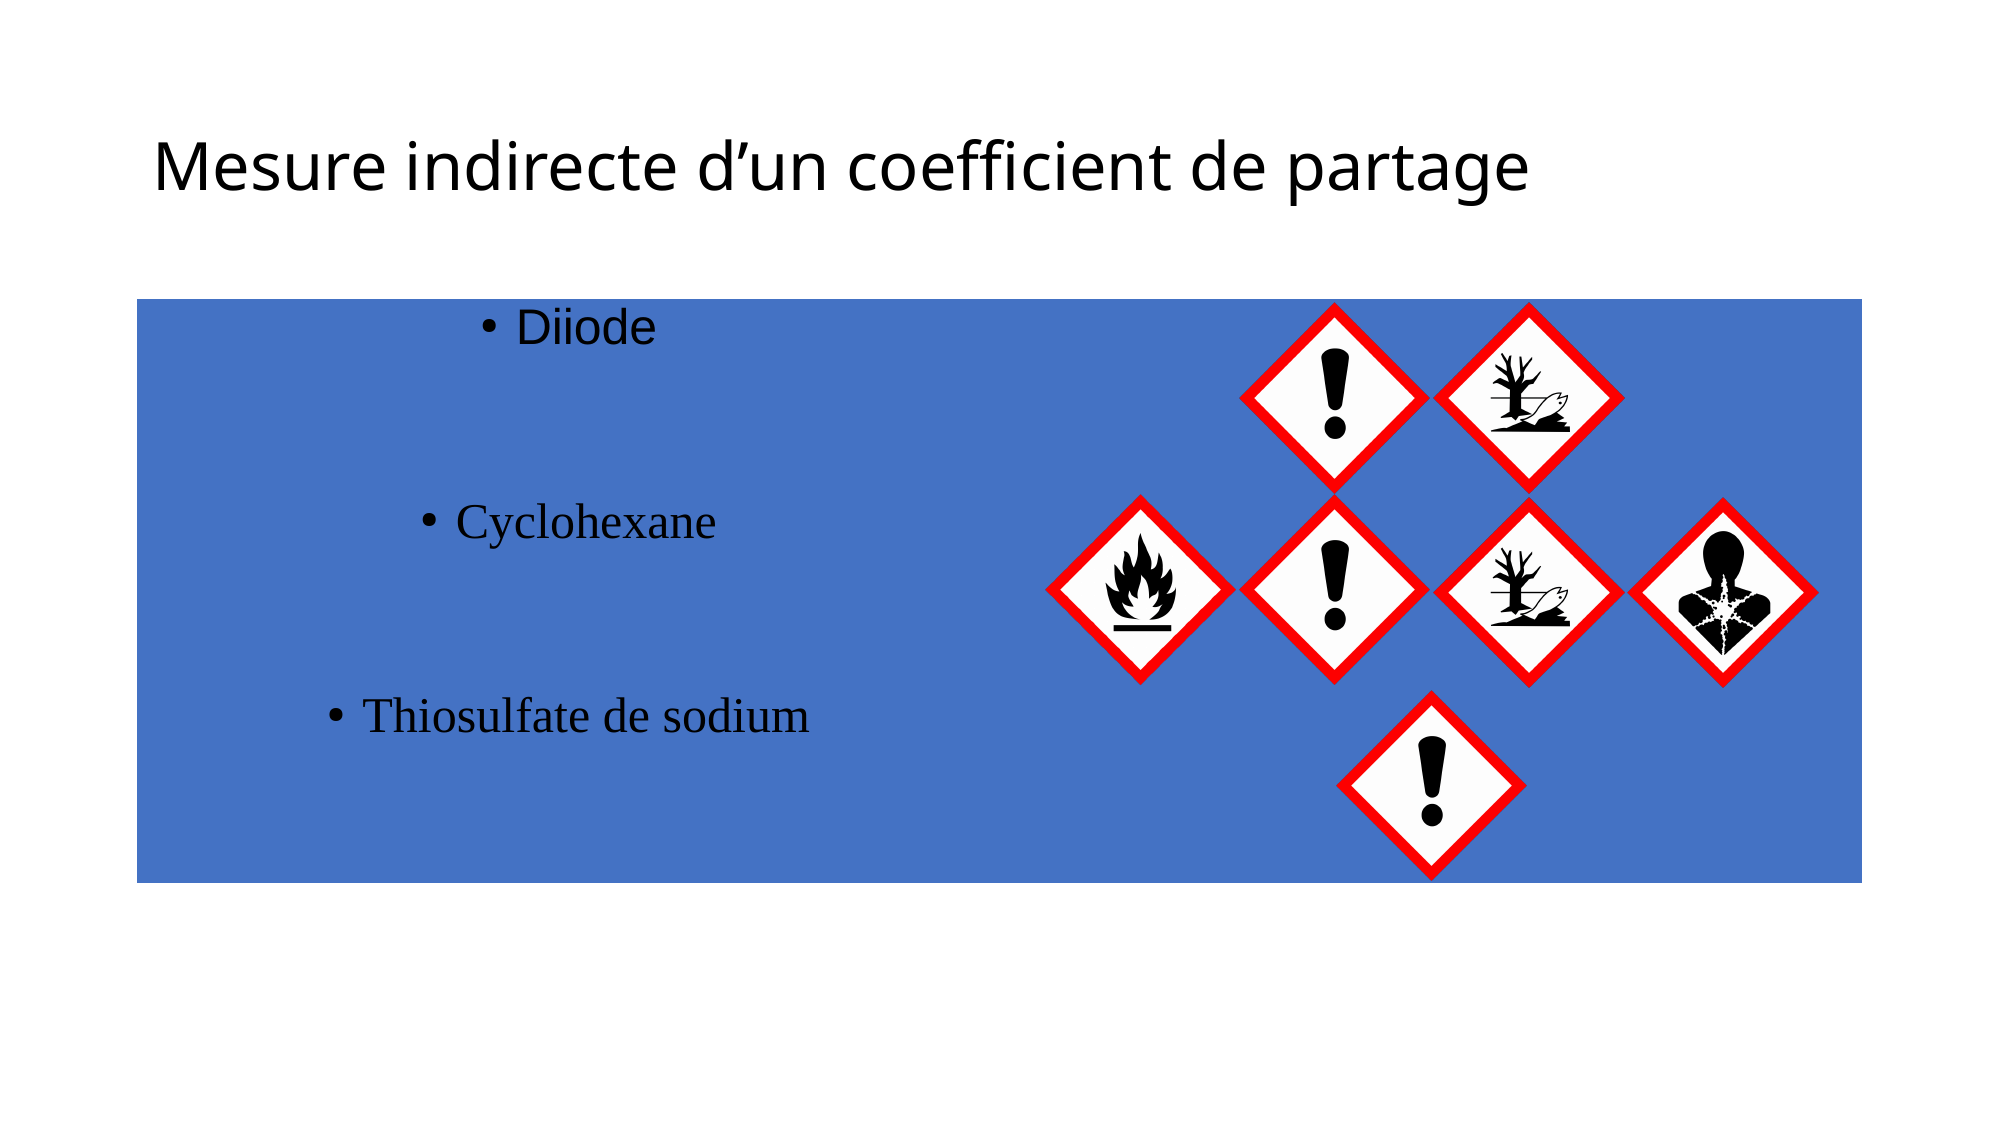

# Mesure indirecte d’un coefficient de partage
| Diiode | |
| --- | --- |
| Cyclohexane | |
| Thiosulfate de sodium | |